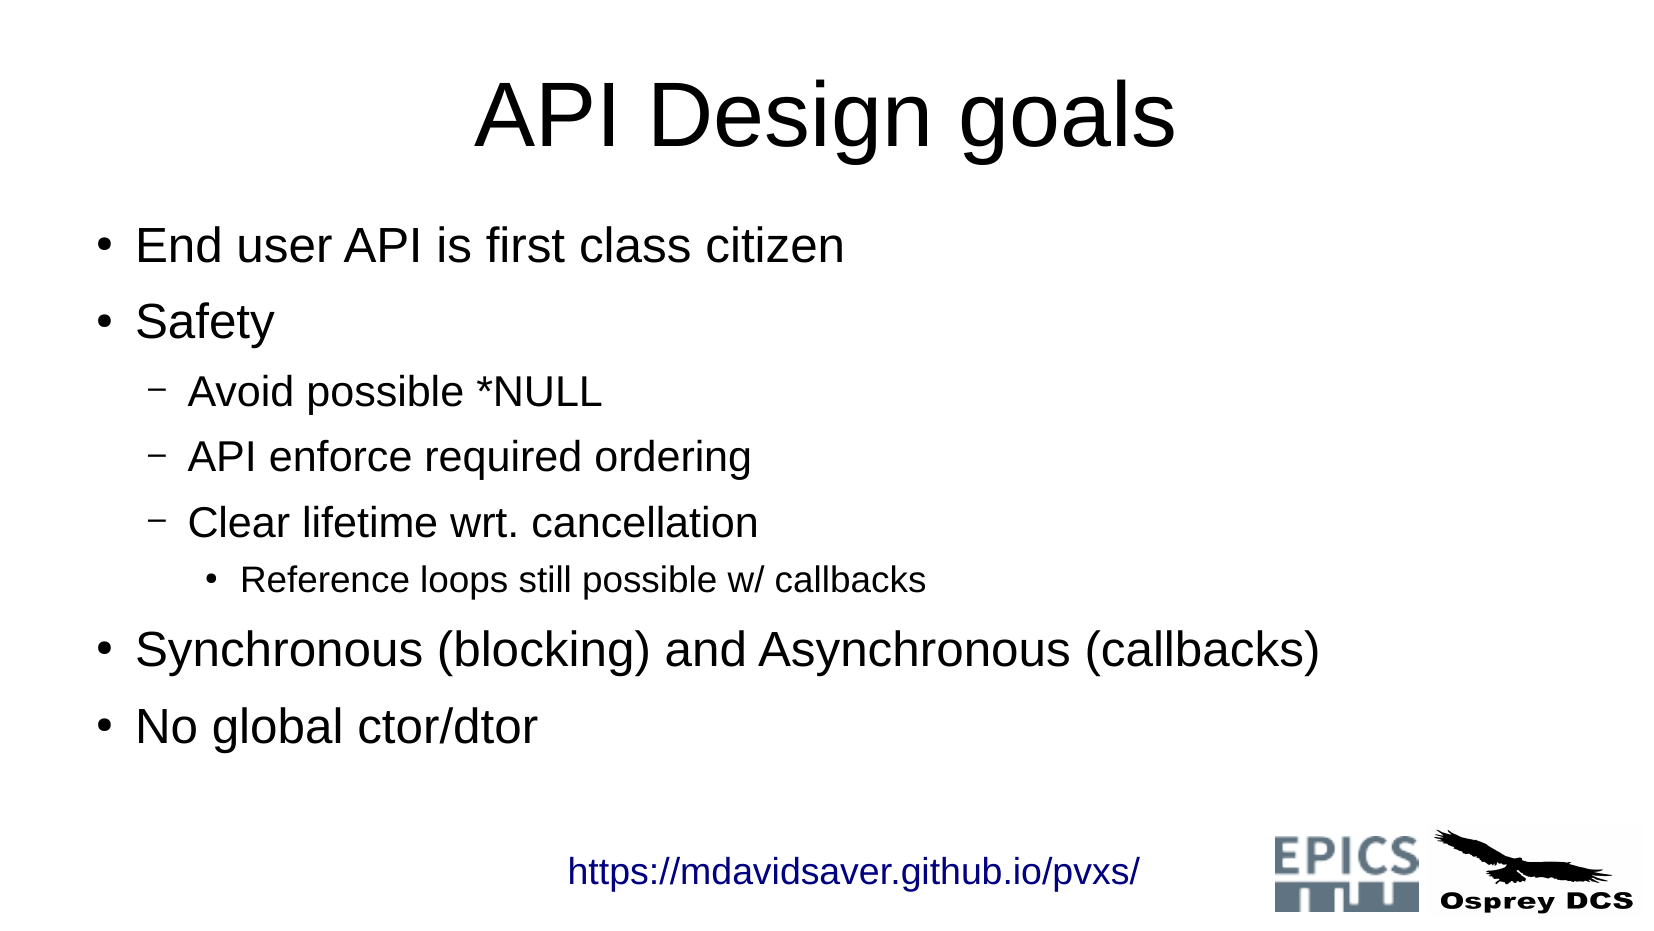

# API Design goals
End user API is first class citizen
Safety
Avoid possible *NULL
API enforce required ordering
Clear lifetime wrt. cancellation
Reference loops still possible w/ callbacks
Synchronous (blocking) and Asynchronous (callbacks)
No global ctor/dtor